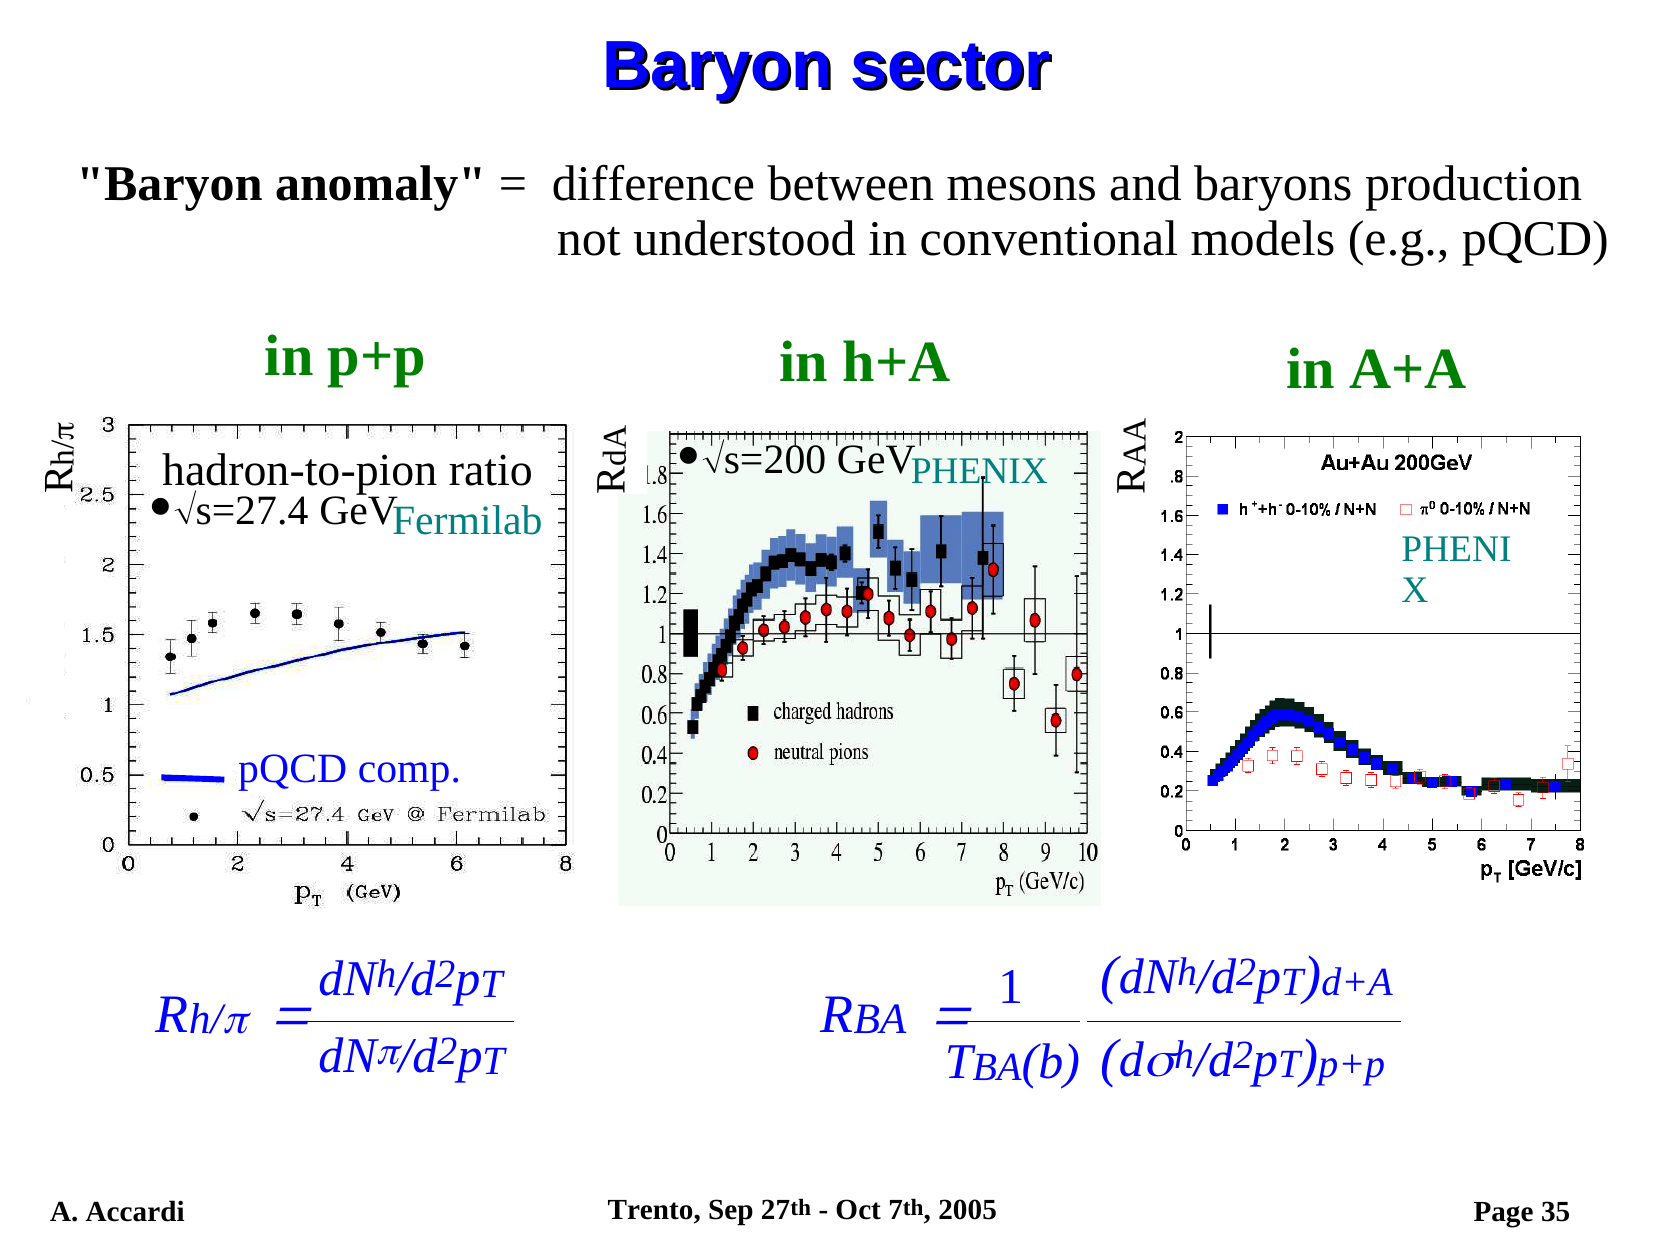

Baryon sector
"Baryon anomaly" = difference between mesons and baryons production
						 not understood in conventional models (e.g., pQCD)
in p+p
Rh/
hadron-to-pion ratio
s=27.4 GeV
Fermilab
pQCD comp.
dNh/d2pT
Rh/ =
dNp/d2pT
in h+A
RdA
s=200 GeV
PHENIX
(dNh/d2pT)d+A
1
RBA =
(dsh/d2pT)p+p
TBA(b)
in A+A
RAA
PHENIX
A. Accardi
Trento, Sep 27th - Oct 7th, 2005
Page